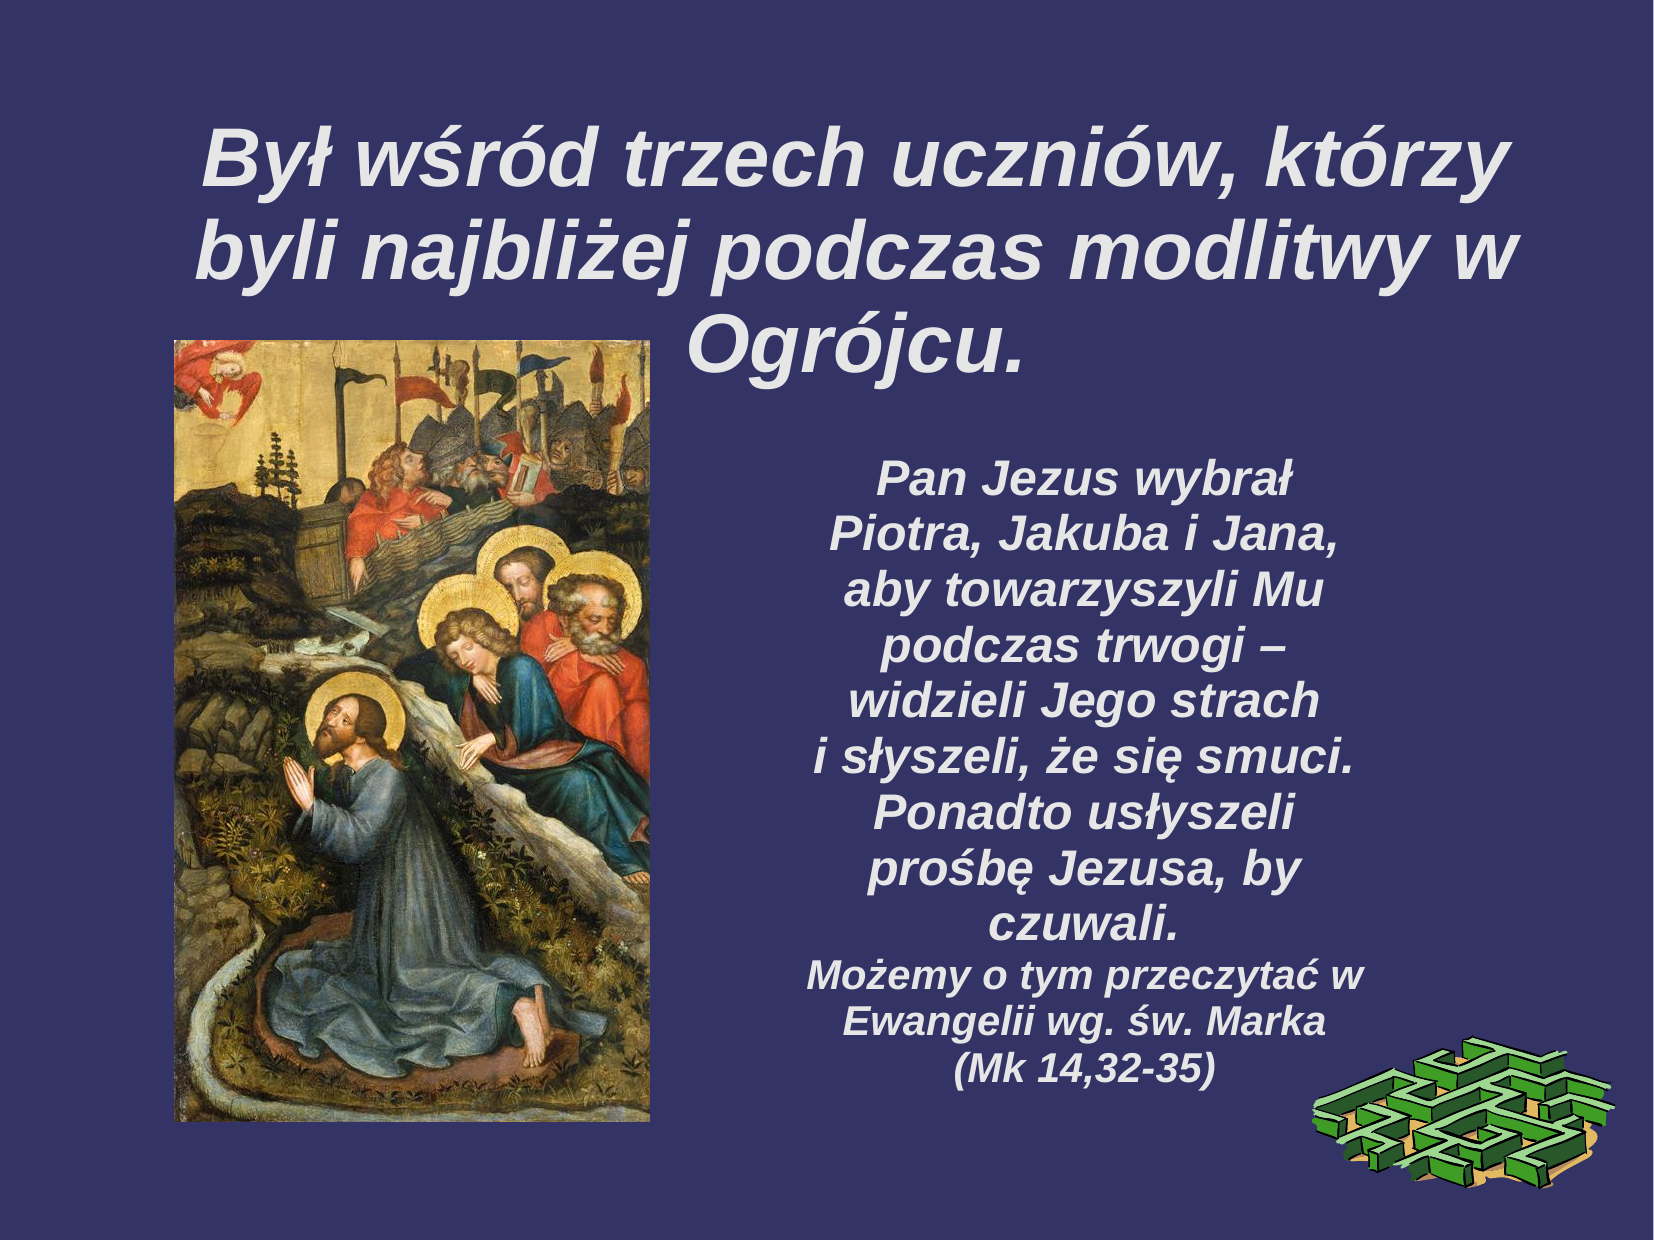

# Był wśród trzech uczniów, którzy byli najbliżej podczas modlitwy w Ogrójcu.
Pan Jezus wybrał Piotra, Jakuba i Jana, aby towarzyszyli Mu podczas trwogi – widzieli Jego strach i słyszeli, że się smuci. Ponadto usłyszeli prośbę Jezusa, by czuwali.
Możemy o tym przeczytać w Ewangelii wg. św. Marka (Mk 14,32-35)